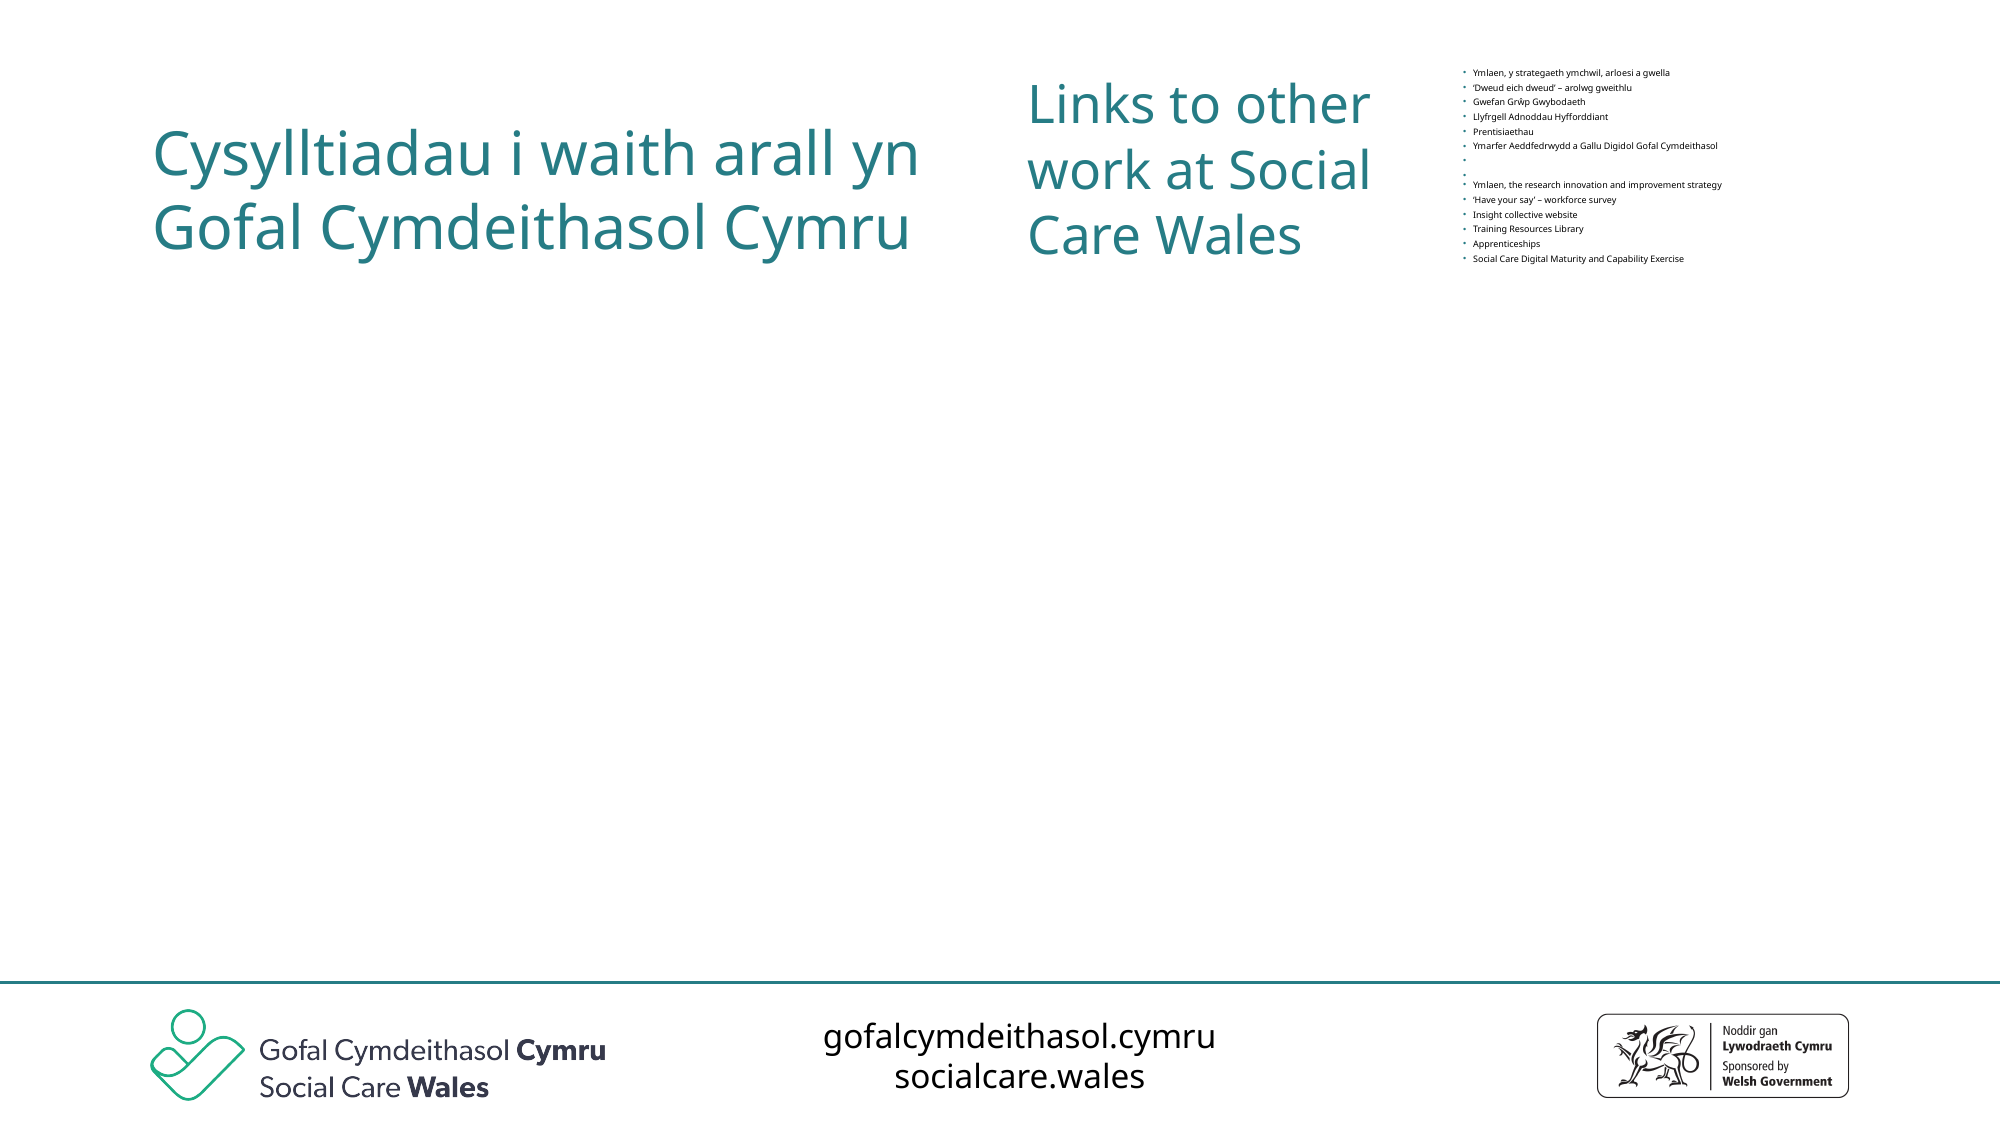

# Cysylltiadau i waith arall yn Gofal Cymdeithasol Cymru
Links to other work at Social Care Wales
Ymlaen, y strategaeth ymchwil, arloesi a gwella
‘Dweud eich dweud’ – arolwg gweithlu
Gwefan Grŵp Gwybodaeth
Llyfrgell Adnoddau Hyfforddiant
Prentisiaethau
Ymarfer Aeddfedrwydd a Gallu Digidol Gofal Cymdeithasol
Ymlaen, the research innovation and improvement strategy
‘Have your say’ – workforce survey
Insight collective website
Training Resources Library
Apprenticeships
Social Care Digital Maturity and Capability Exercise